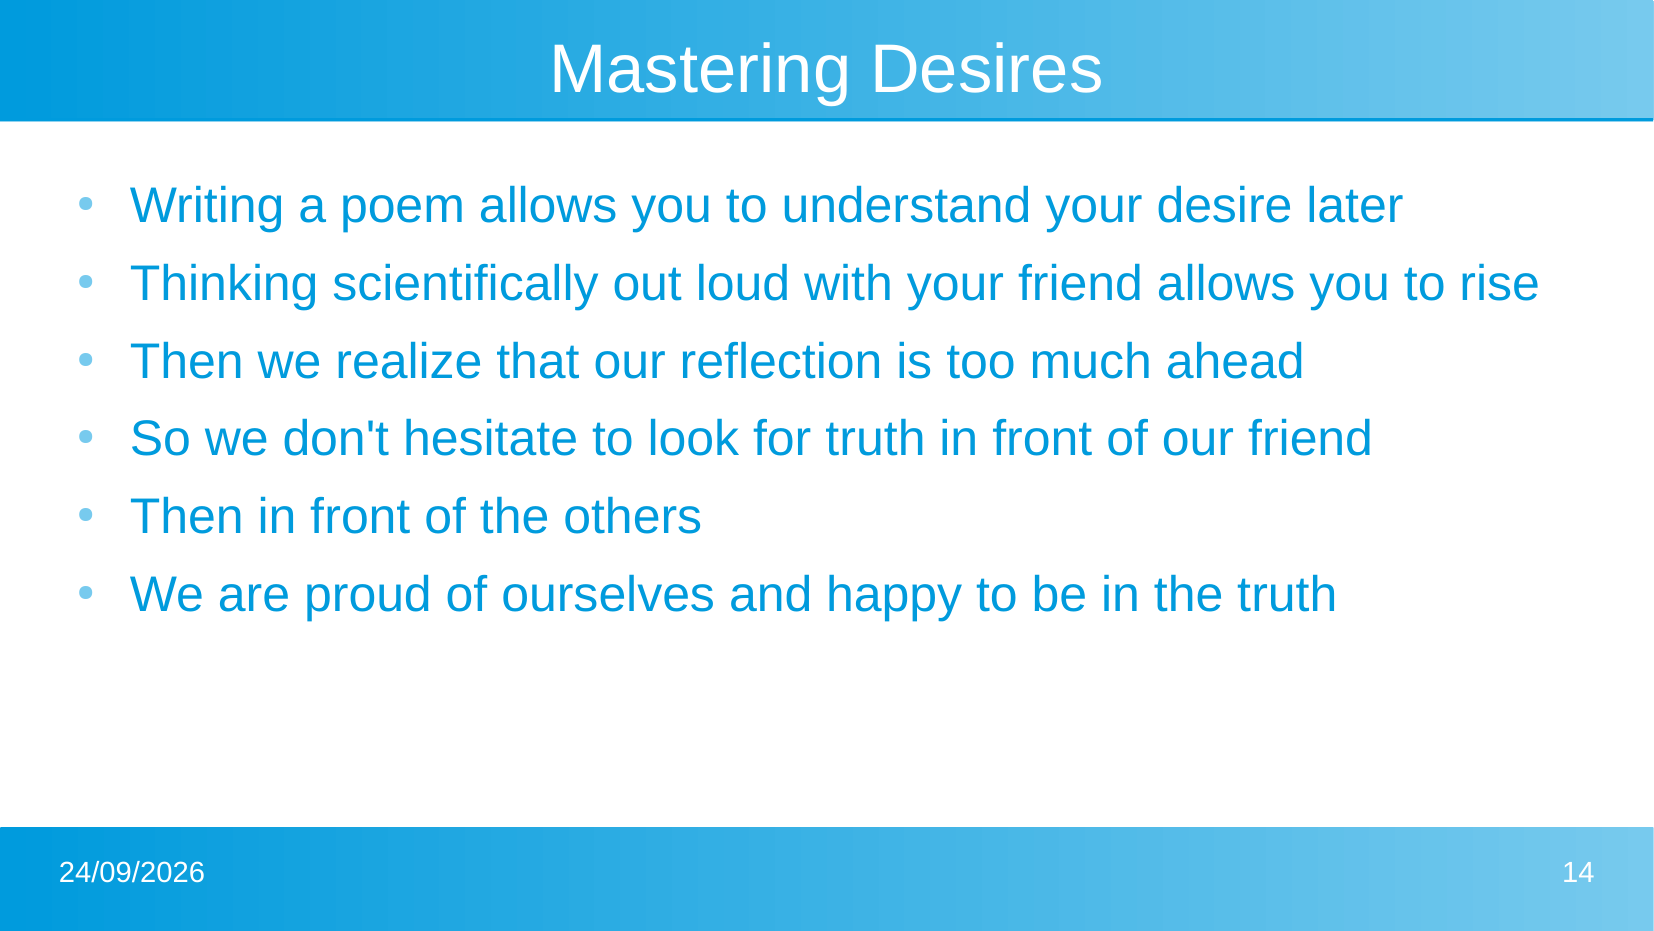

# Mastering Desires
Writing a poem allows you to understand your desire later
Thinking scientifically out loud with your friend allows you to rise
Then we realize that our reflection is too much ahead
So we don't hesitate to look for truth in front of our friend
Then in front of the others
We are proud of ourselves and happy to be in the truth
14